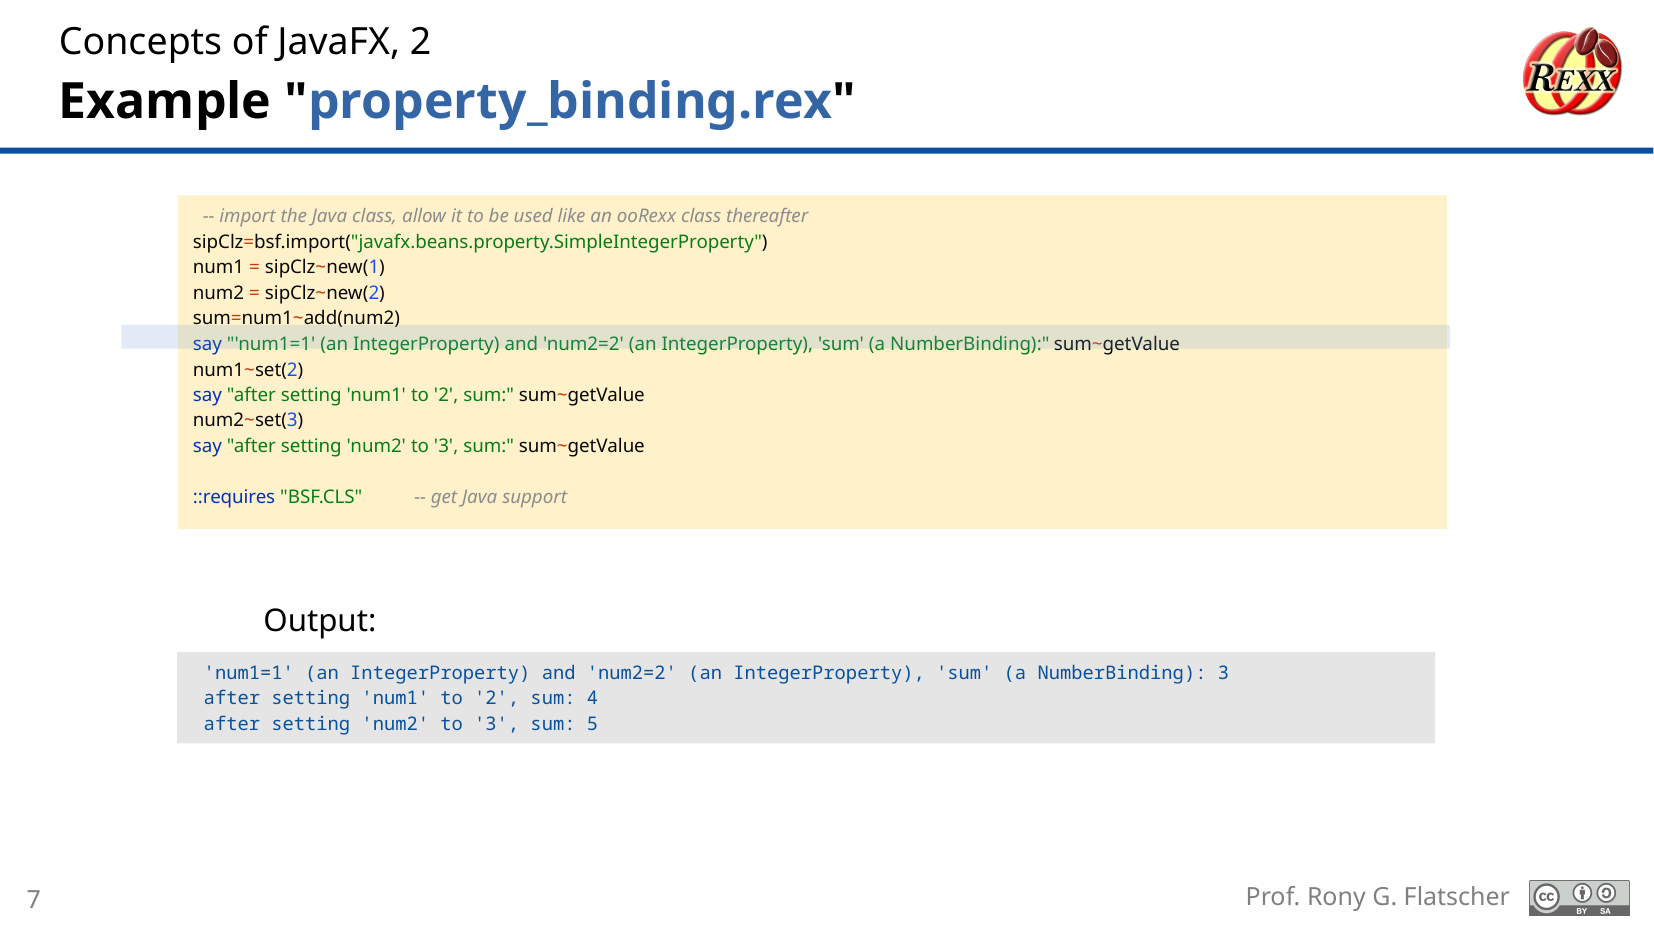

# Concepts of JavaFX, 2 Example "property_binding.rex"
 -- import the Java class, allow it to be used like an ooRexx class thereafter
sipClz=bsf.import("javafx.beans.property.SimpleIntegerProperty")
num1 = sipClz~new(1)
num2 = sipClz~new(2)
sum=num1~add(num2)
say "'num1=1' (an IntegerProperty) and 'num2=2' (an IntegerProperty), 'sum' (a NumberBinding):" sum~getValue
num1~set(2)
say "after setting 'num1' to '2', sum:" sum~getValue
num2~set(3)
say "after setting 'num2' to '3', sum:" sum~getValue
::requires "BSF.CLS"	-- get Java support
Output:
'num1=1' (an IntegerProperty) and 'num2=2' (an IntegerProperty), 'sum' (a NumberBinding): 3
after setting 'num1' to '2', sum: 4
after setting 'num2' to '3', sum: 5